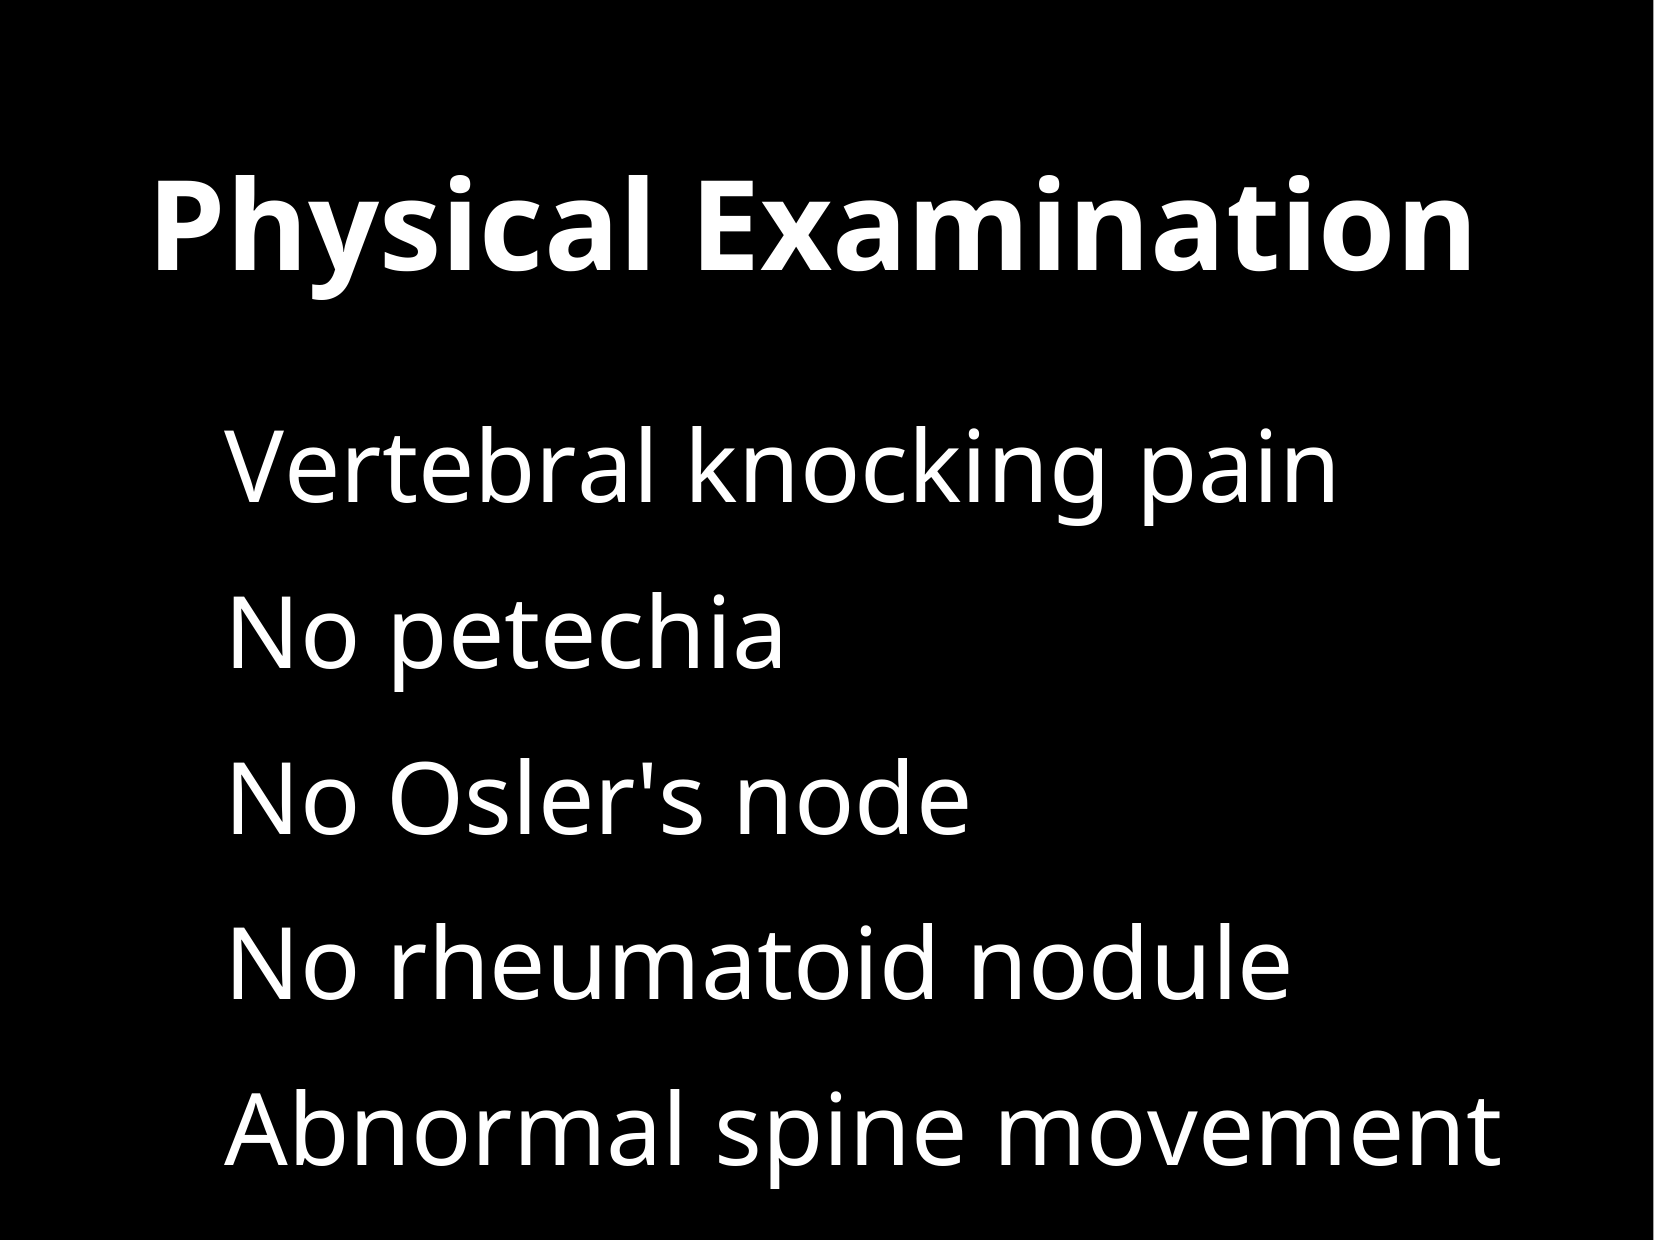

# Physical Examination
Vertebral knocking pain
No petechia
No Osler's node
No rheumatoid nodule
Abnormal spine movement